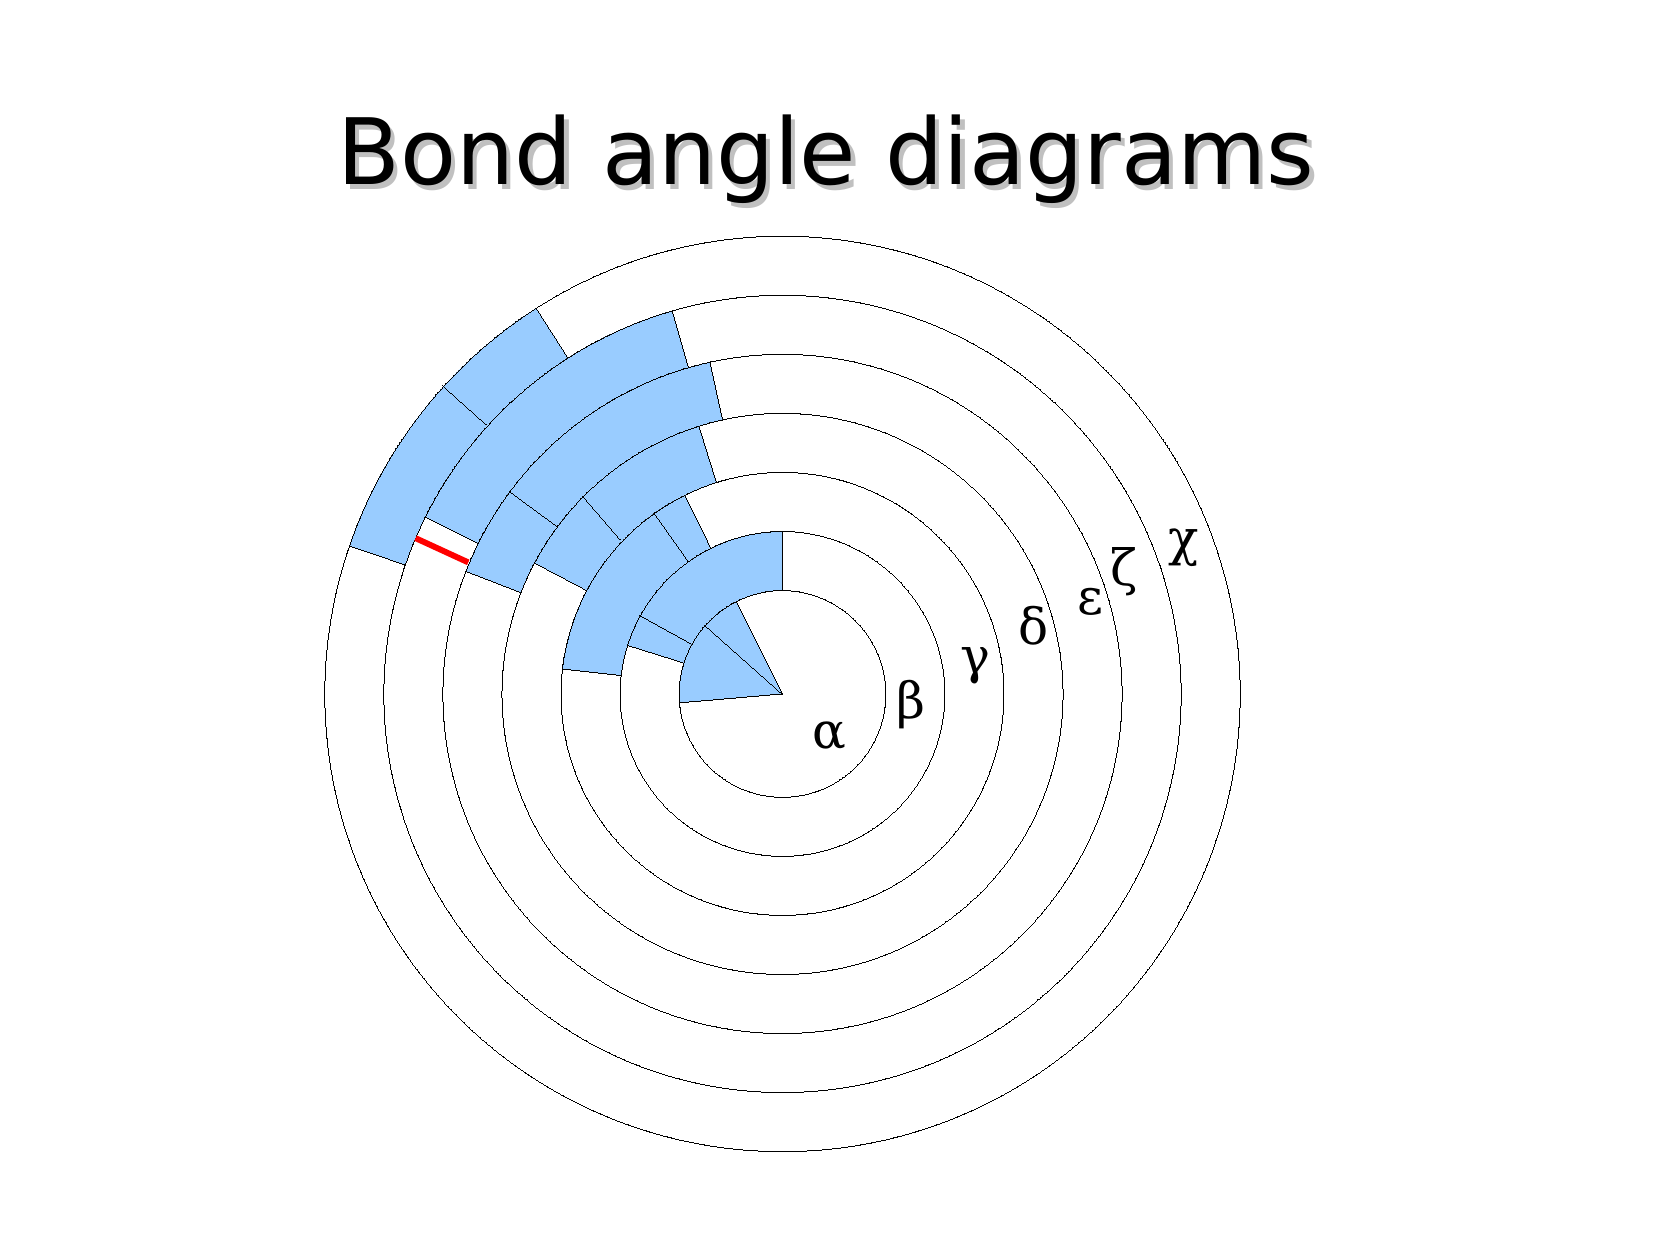

# Bond angle diagrams
χ
ζ
ε
δ
γ
β
α